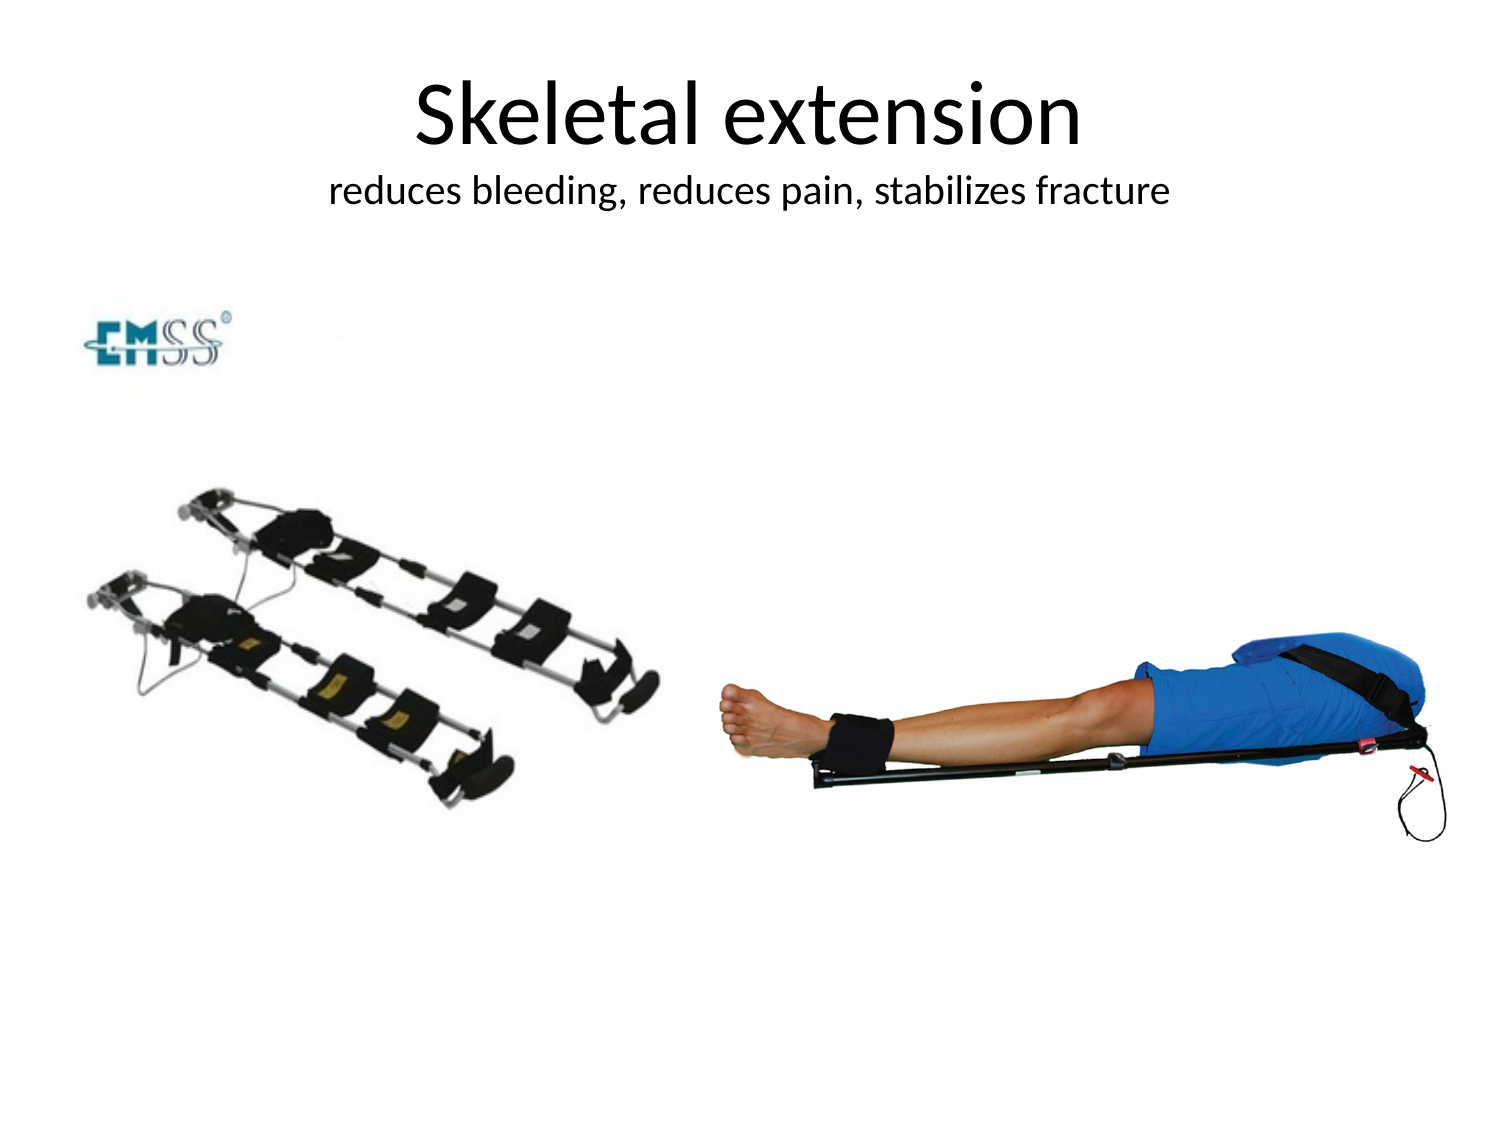

# Skeletal extension reduces bleeding, reduces pain, stabilizes fracture